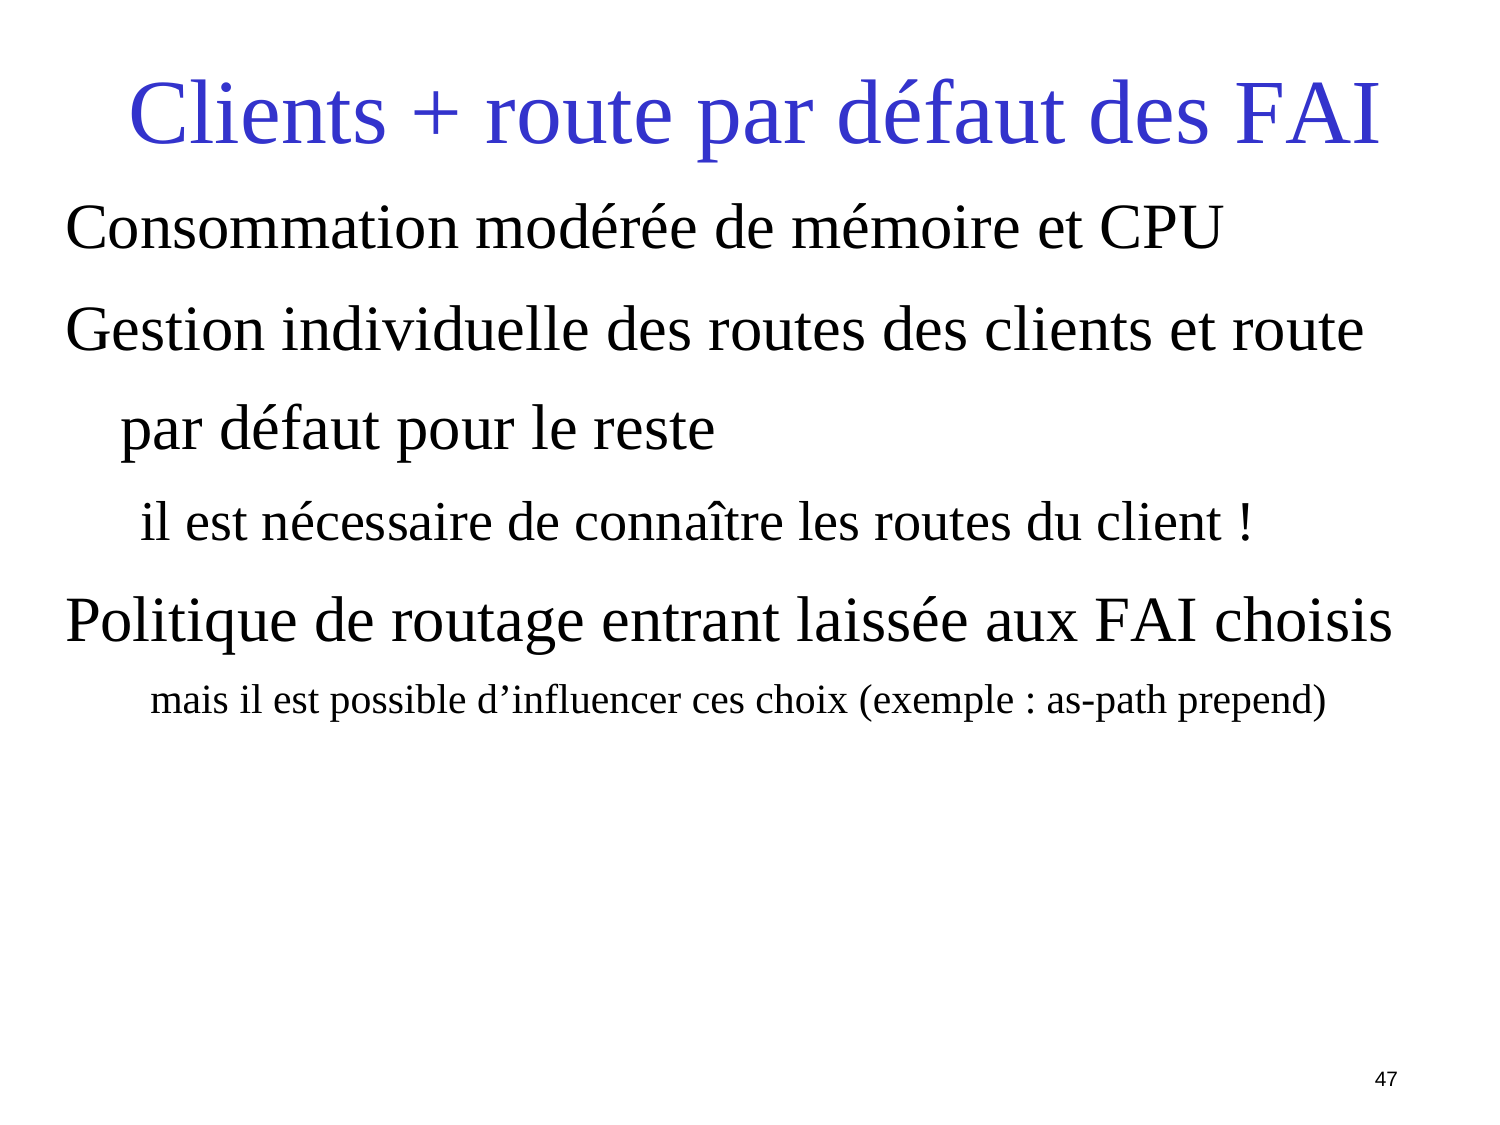

# Clients + route par défaut des FAI
Consommation modérée de mémoire et CPU
Gestion individuelle des routes des clients et route par défaut pour le reste
il est nécessaire de connaître les routes du client !
Politique de routage entrant laissée aux FAI choisis
 mais il est possible d’influencer ces choix (exemple : as-path prepend)‏